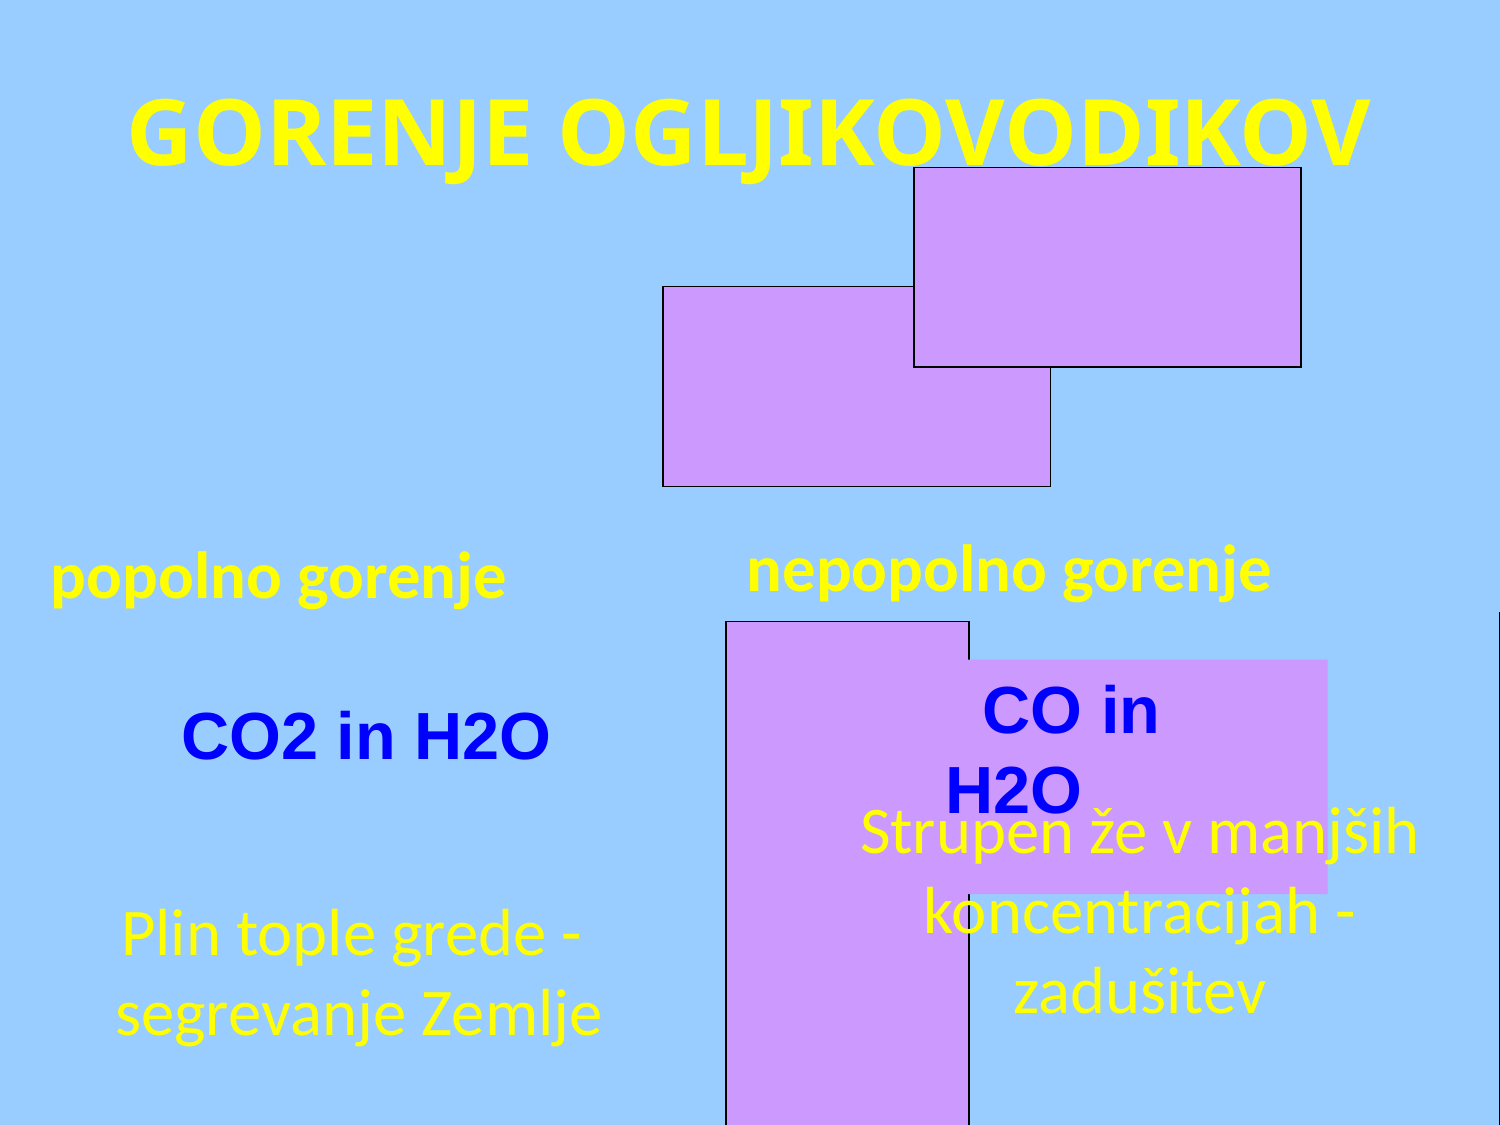

GORENJE OGLJIKOVODIKOV
 nepopolno gorenje
popolno gorenje
 CO in H2O
 CO2 in H2O
Strupen že v manjših
koncentracijah - zadušitev
Plin tople grede -
segrevanje Zemlje